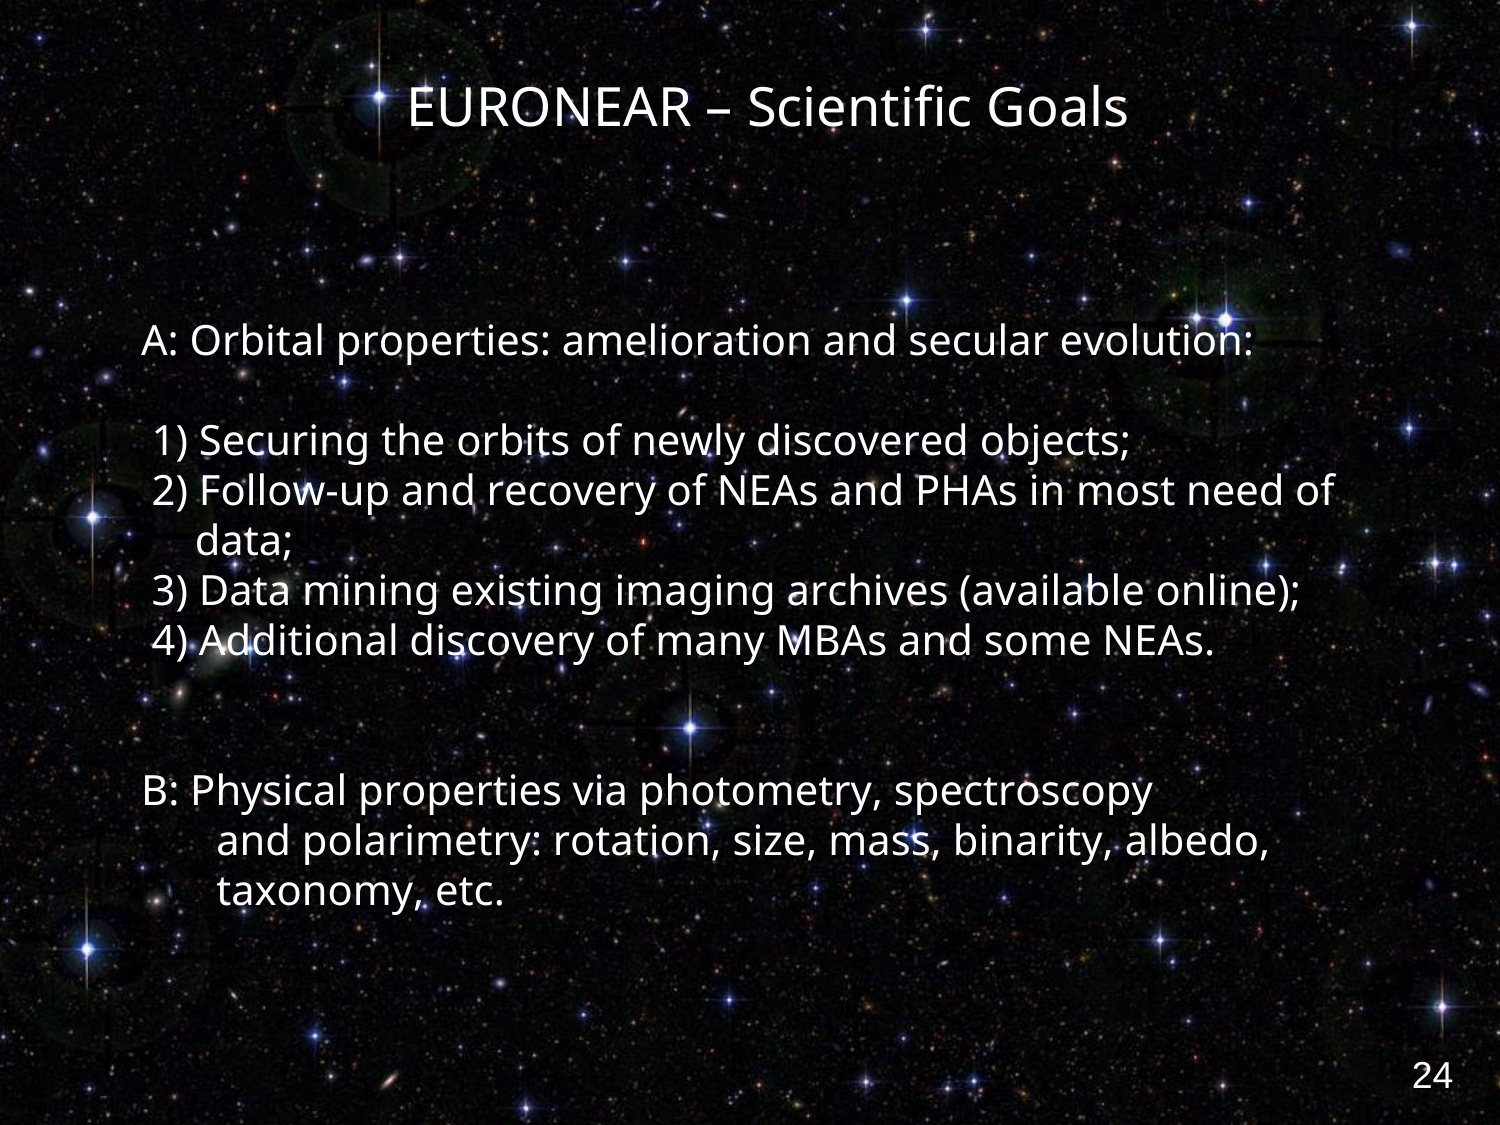

EURONEAR – Scientific Goals
A: Orbital properties: amelioration and secular evolution:
 1) Securing the orbits of newly discovered objects;
 2) Follow-up and recovery of NEAs and PHAs in most need of data;
 3) Data mining existing imaging archives (available online);
 4) Additional discovery of many MBAs and some NEAs.
B: Physical properties via photometry, spectroscopy
 and polarimetry: rotation, size, mass, binarity, albedo,
 taxonomy, etc.
24